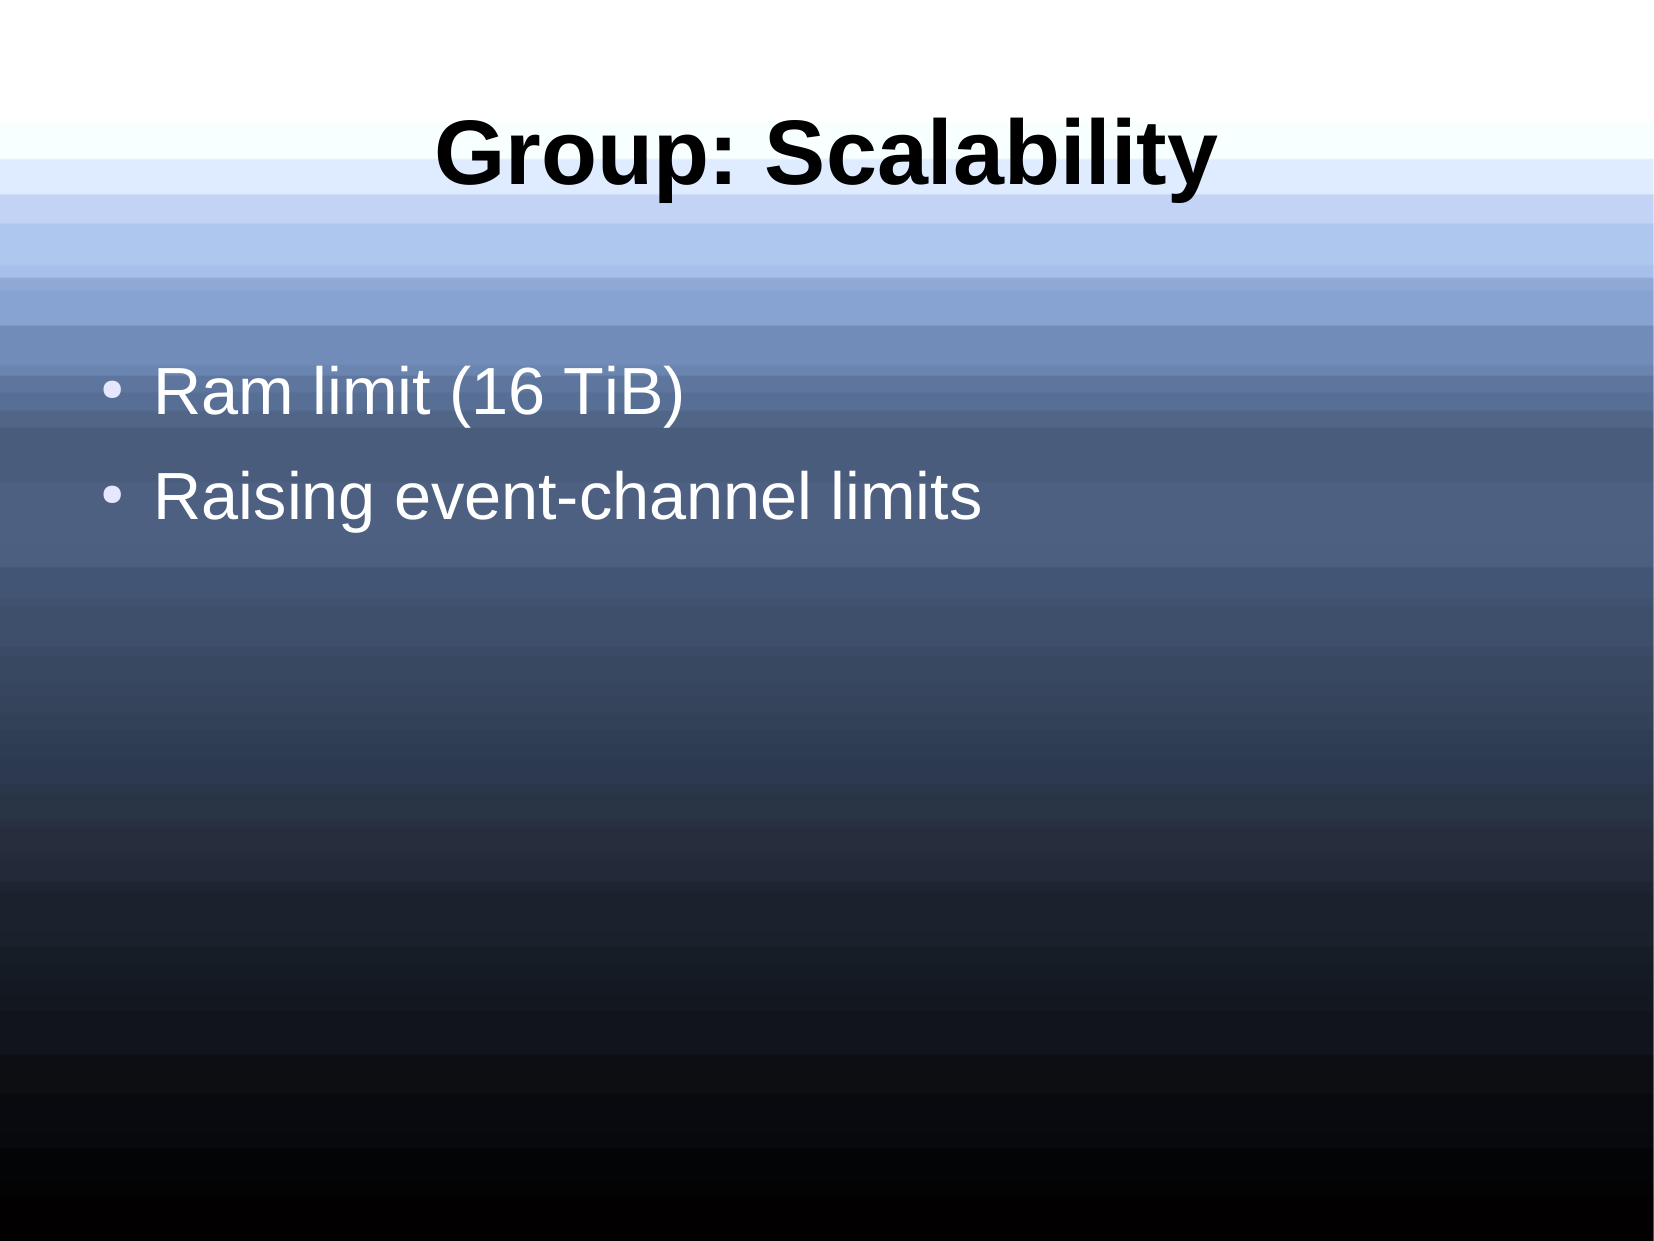

# Group: Scalability
Ram limit (16 TiB)
Raising event-channel limits